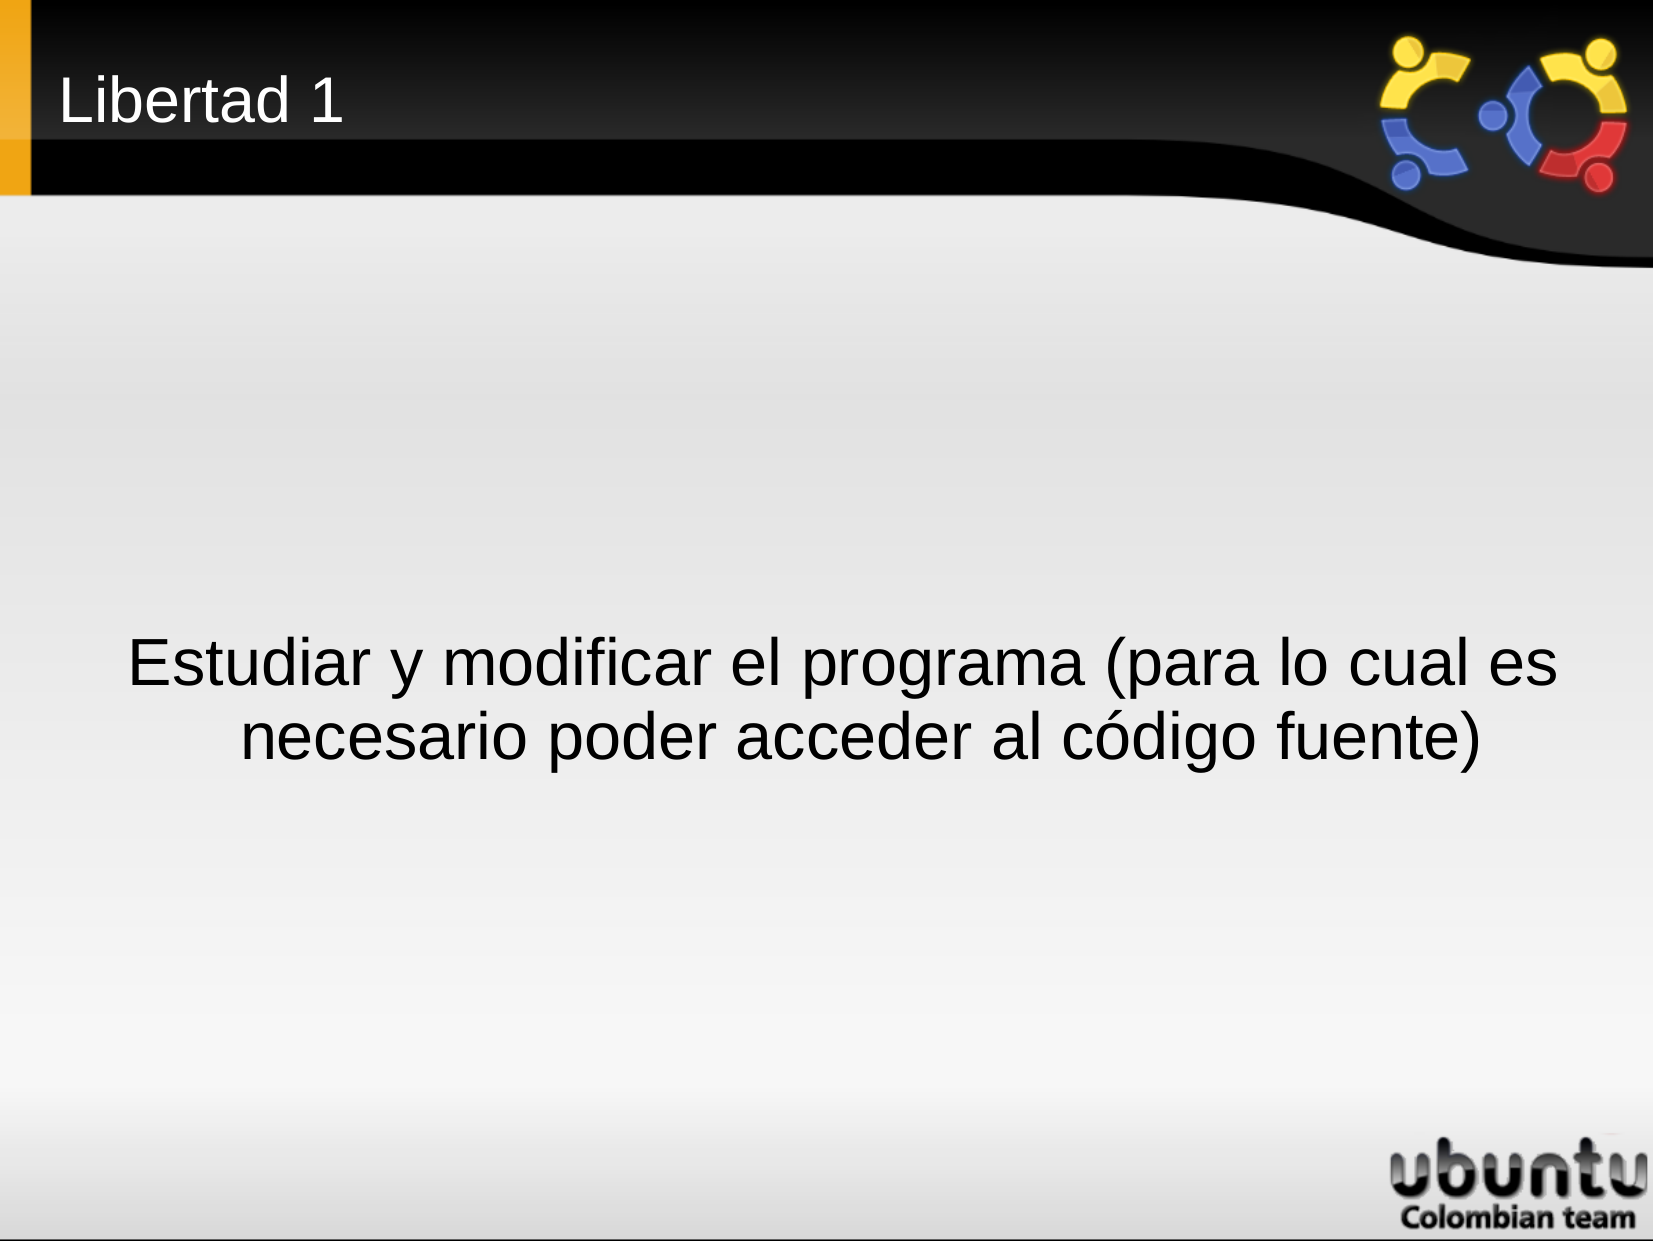

# Libertad 1
Estudiar y modificar el programa (para lo cual es necesario poder acceder al código fuente)